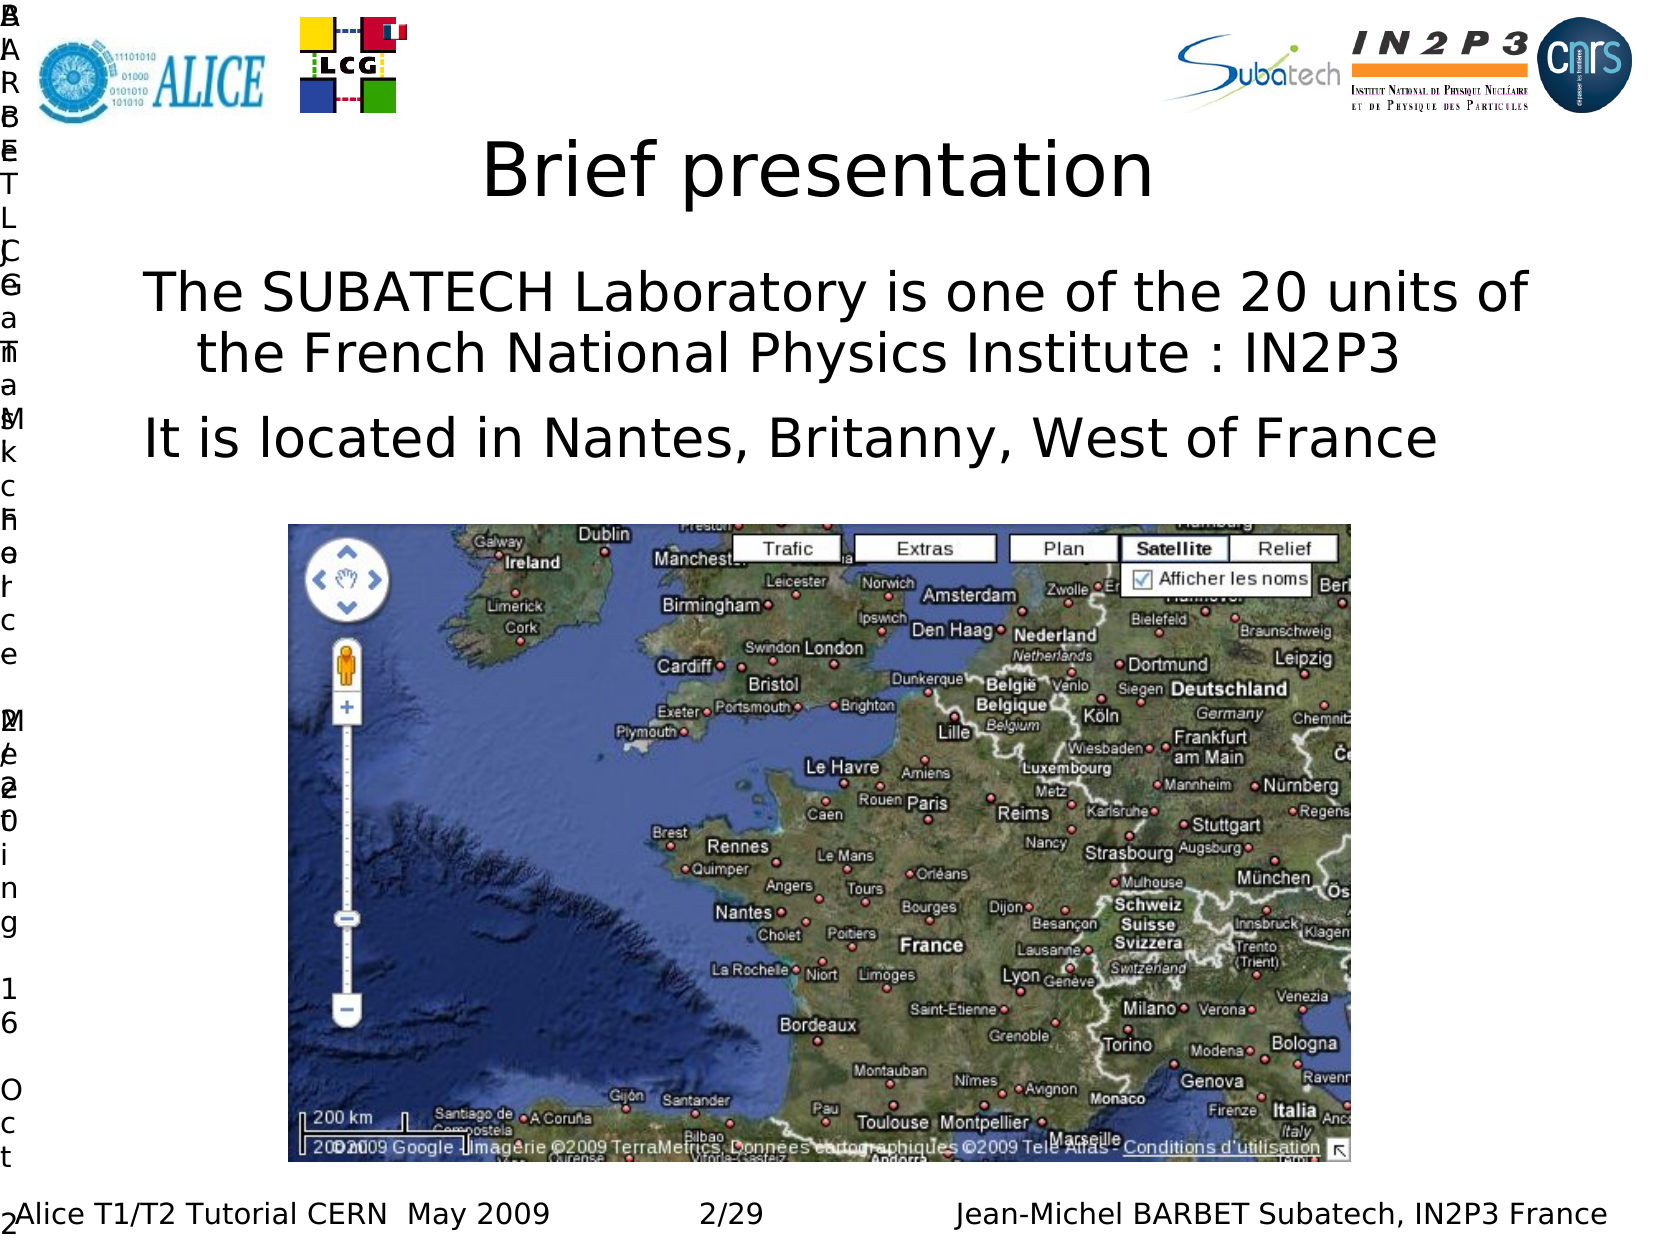

# Brief presentation
The SUBATECH Laboratory is one of the 20 units of the French National Physics Institute : IN2P3
It is located in Nantes, Britanny, West of France